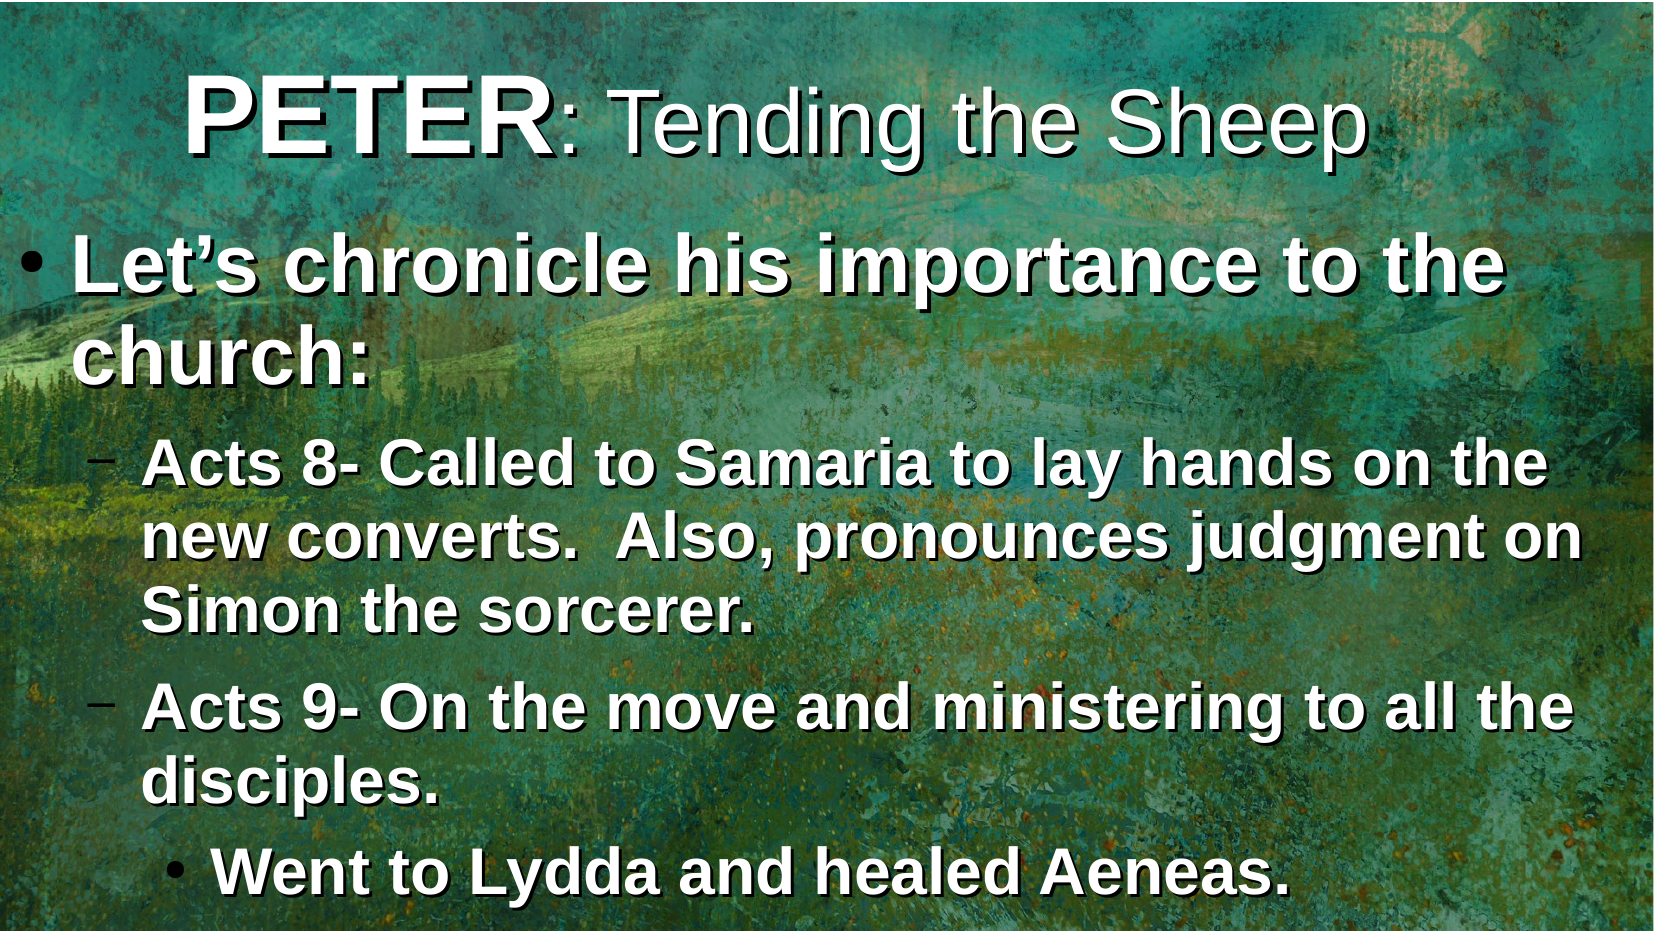

# PETER: Tending the Sheep
Let’s chronicle his importance to the church:
Acts 8- Called to Samaria to lay hands on the new converts. Also, pronounces judgment on Simon the sorcerer.
Acts 9- On the move and ministering to all the disciples.
Went to Lydda and healed Aeneas.